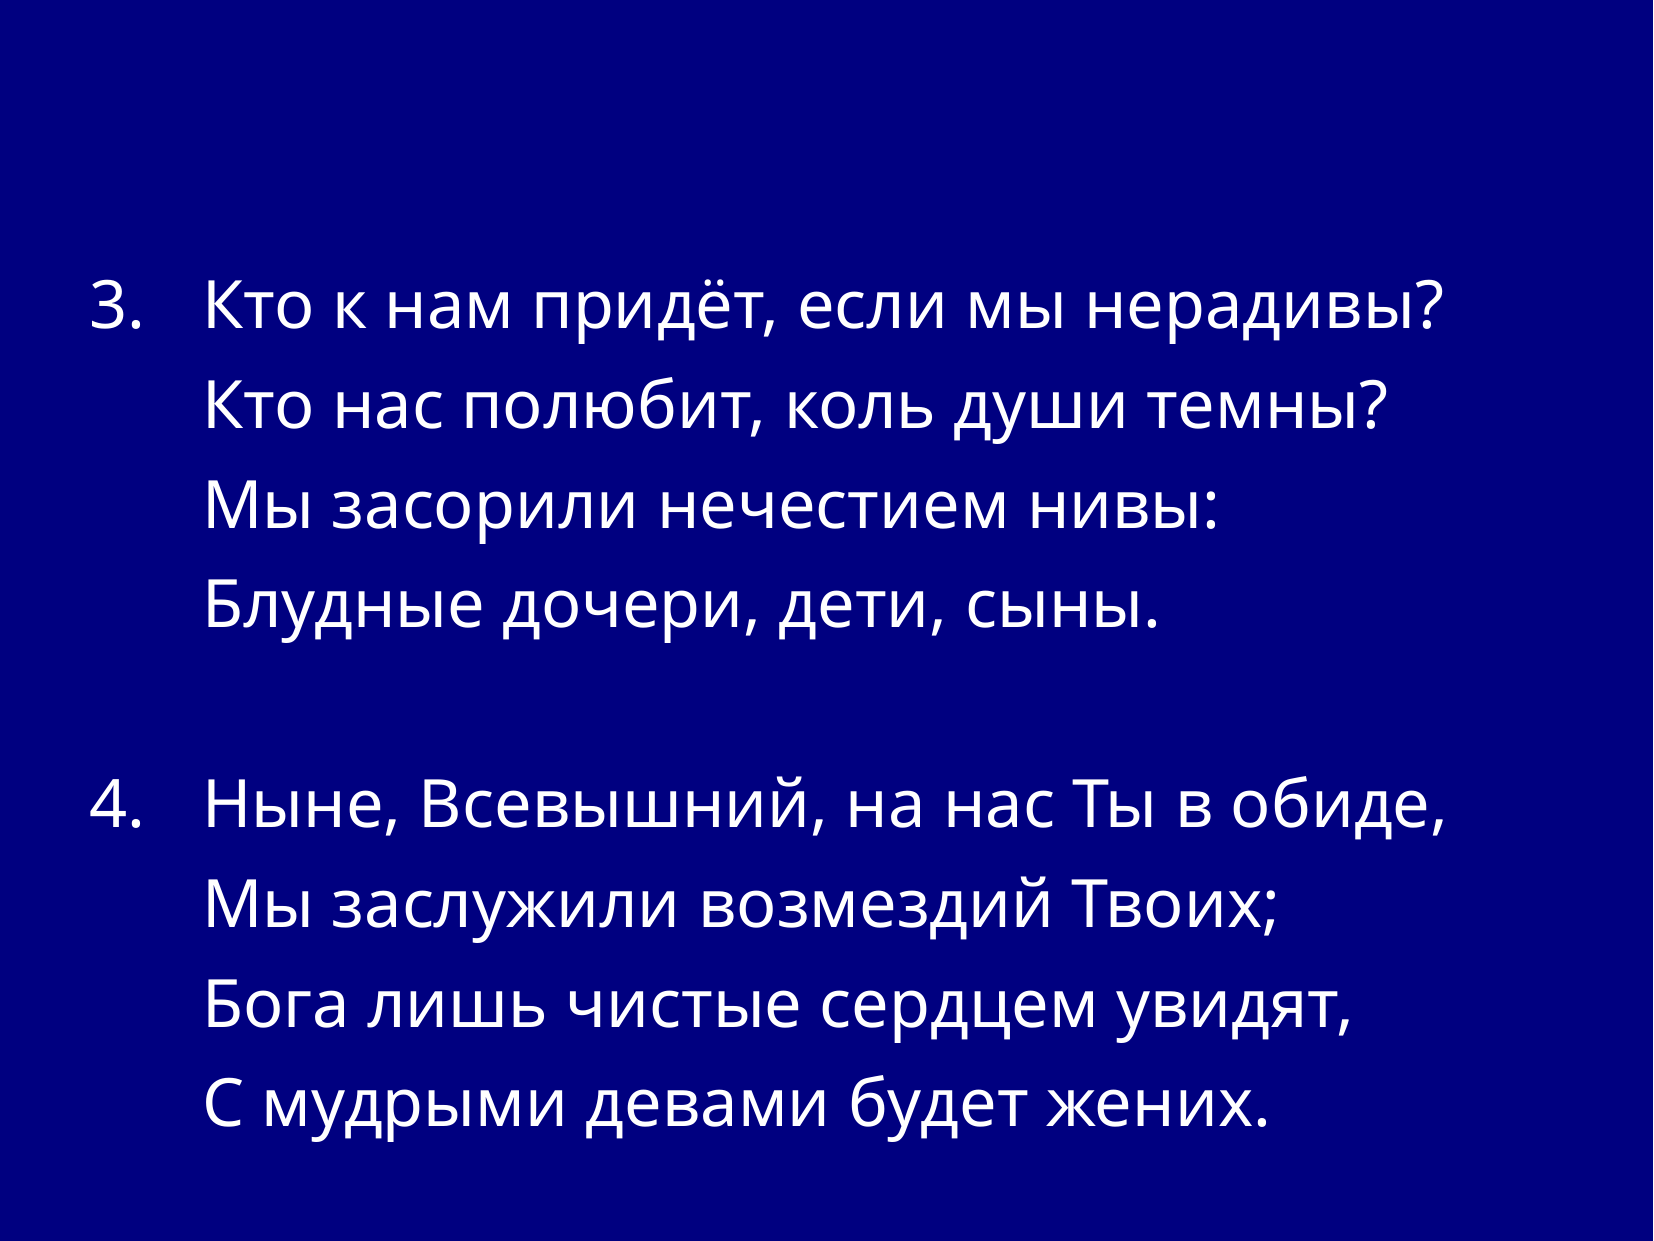

3.	Кто к нам придёт, если мы нерадивы?
	Кто нас полюбит, коль души темны?
	Мы засорили нечестием нивы:
	Блудные дочери, дети, сыны.
4.	Ныне, Всевышний, на нас Ты в обиде,
	Мы заслужили возмездий Твоих;
	Бога лишь чистые сердцем увидят,
	С мудрыми девами будет жених.